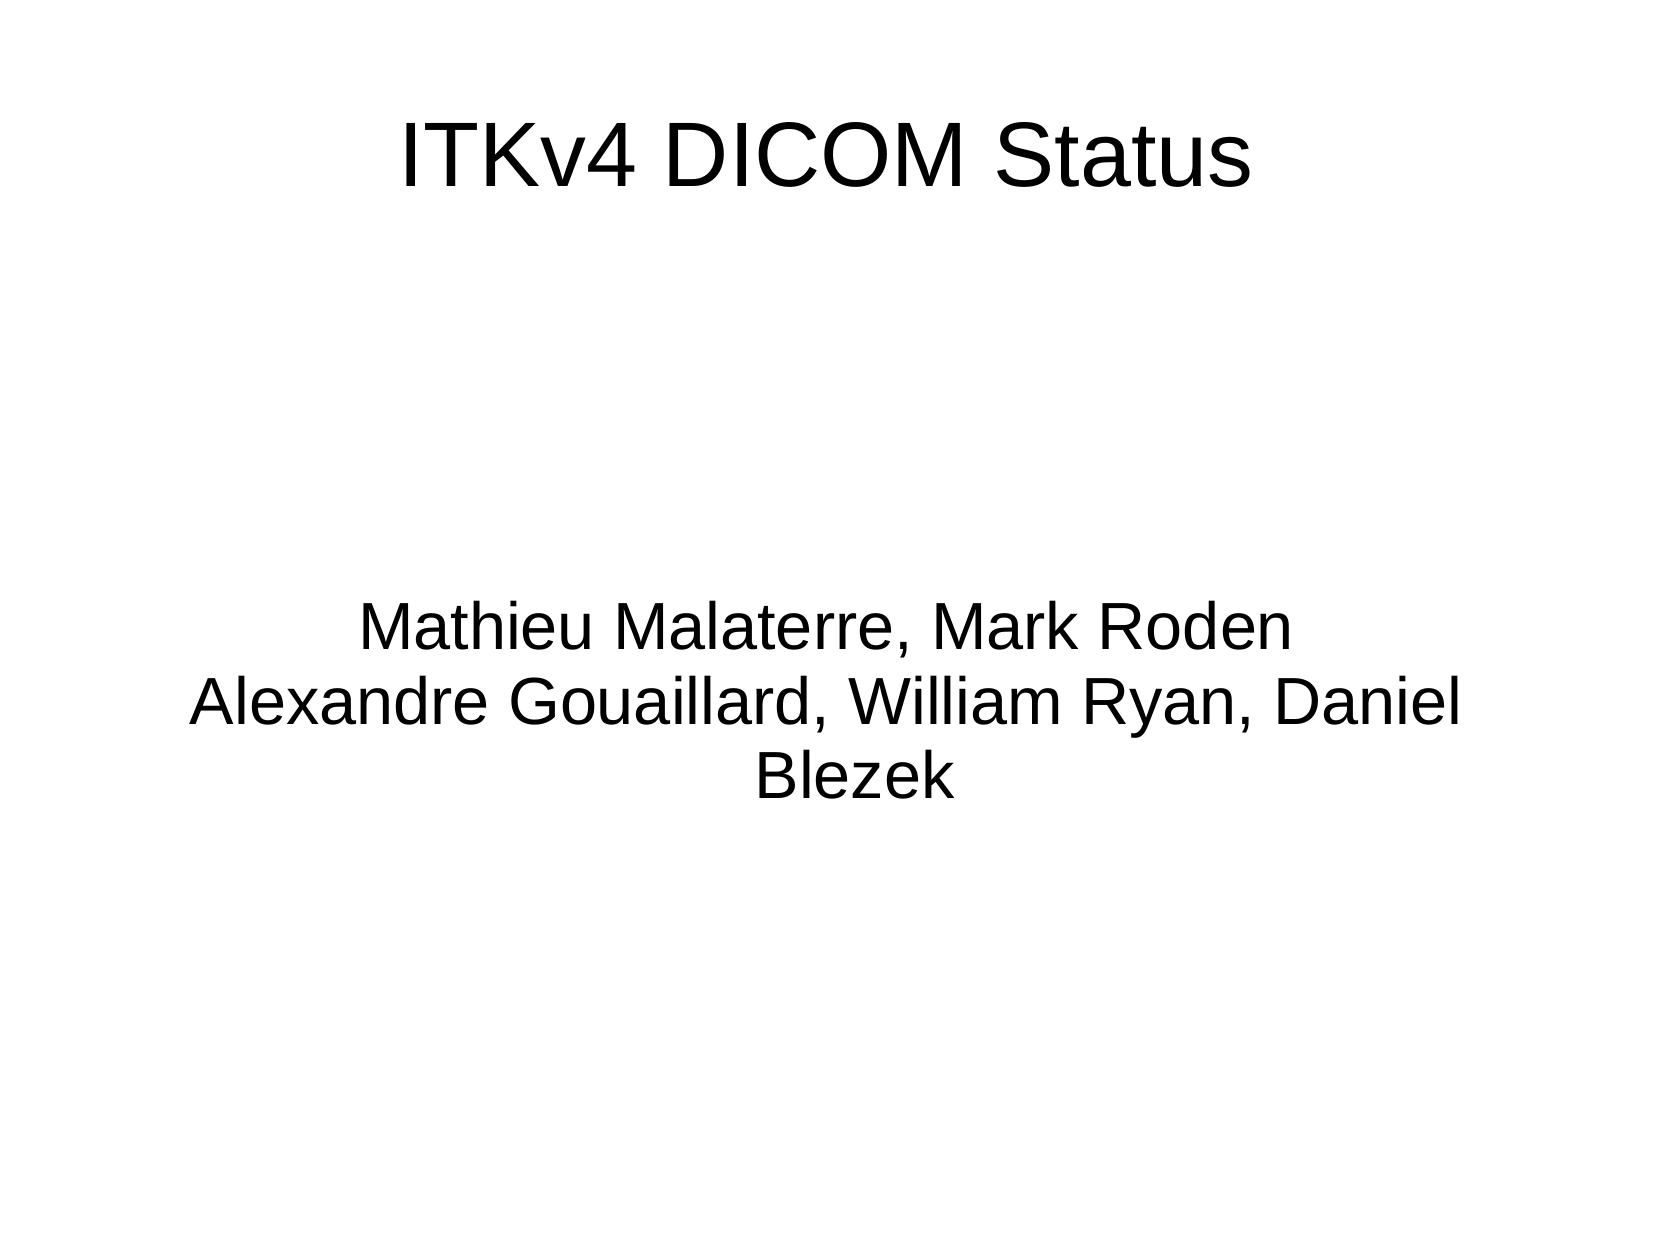

# ITKv4 DICOM Status
Mathieu Malaterre, Mark Roden
Alexandre Gouaillard, William Ryan, Daniel Blezek